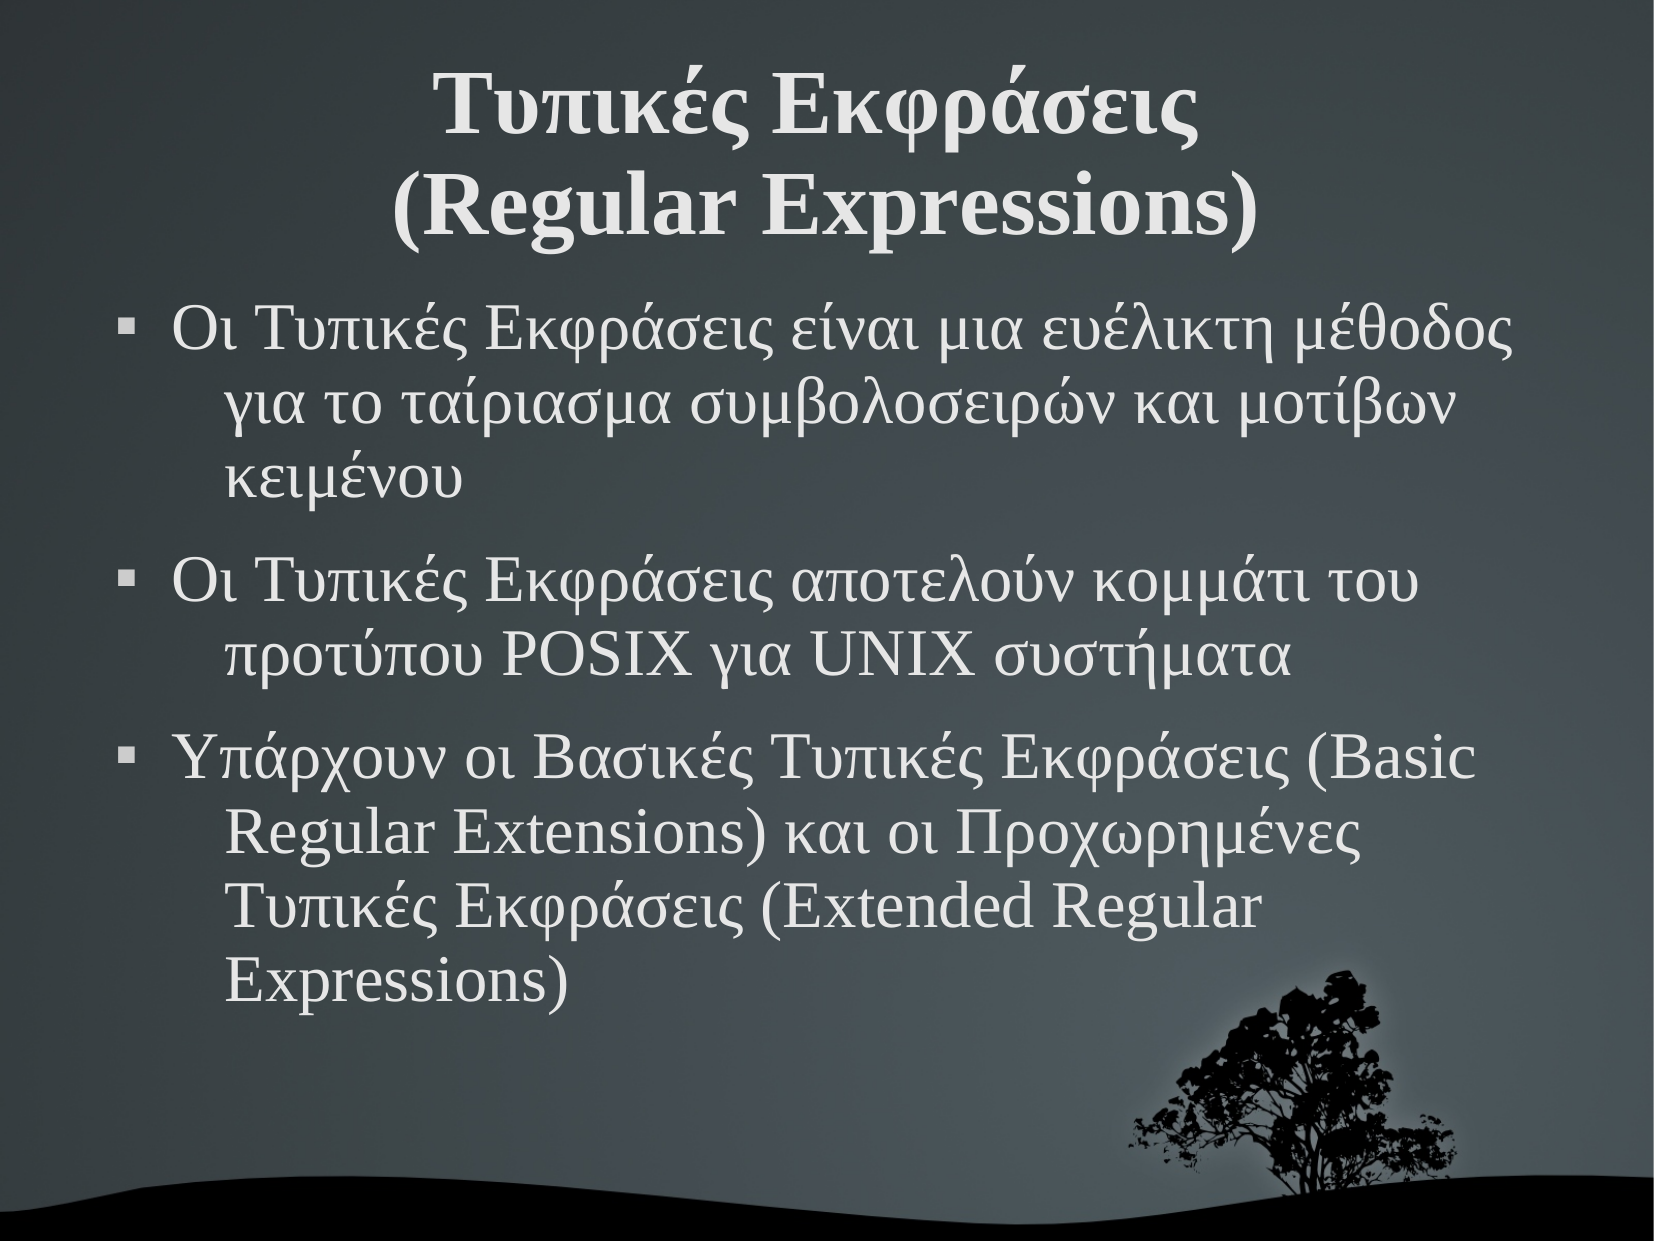

# Τυπικές Εκφράσεις (Regular Expressions)
Οι Τυπικές Εκφράσεις είναι μια ευέλικτη μέθοδος για το ταίριασμα συμβολοσειρών και μοτίβων κειμένου
Οι Τυπικές Εκφράσεις αποτελούν κομμάτι του προτύπου POSIX για UNIX συστήματα
Υπάρχουν οι Βασικές Τυπικές Εκφράσεις (Basic Regular Extensions) και οι Προχωρημένες Τυπικές Εκφράσεις (Extended Regular Expressions)